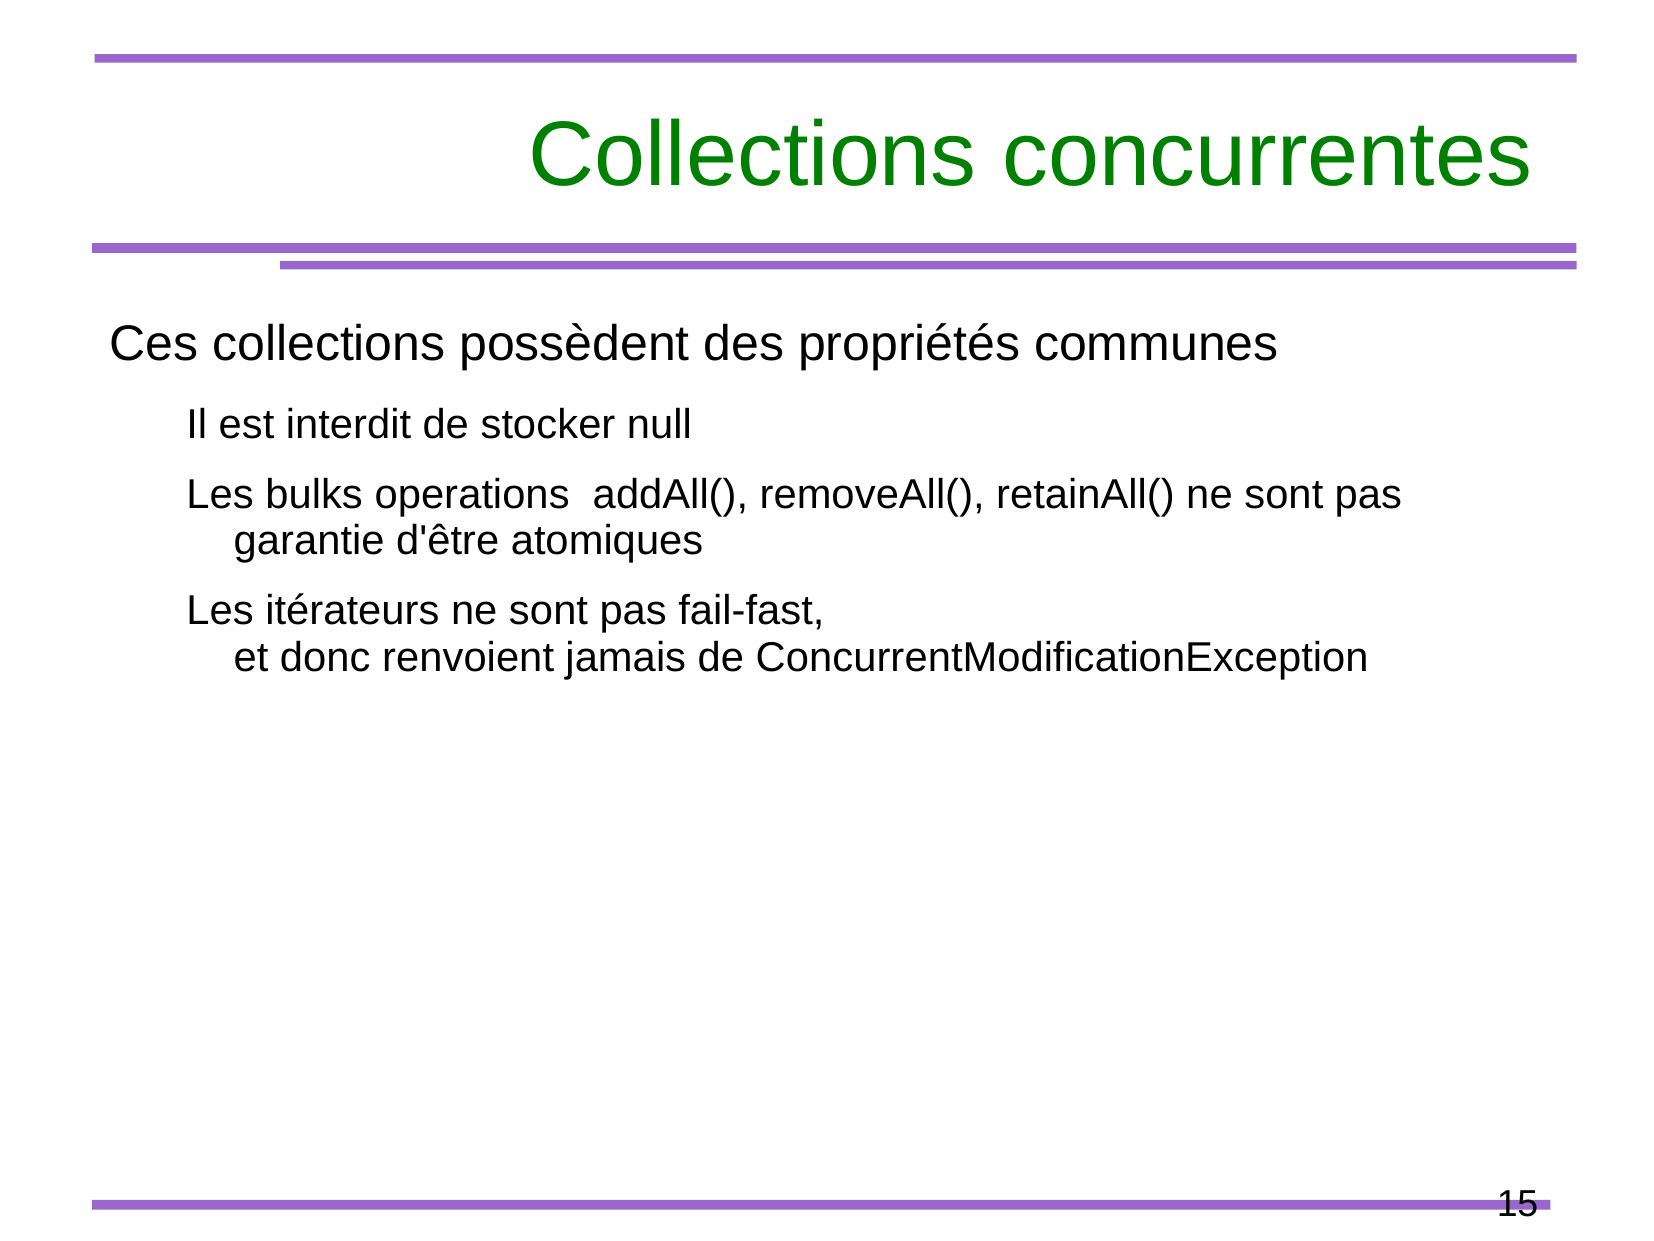

# Collections concurrentes
Ces collections possèdent des propriétés communes
Il est interdit de stocker null
Les bulks operations addAll(), removeAll(), retainAll() ne sont pas garantie d'être atomiques
Les itérateurs ne sont pas fail-fast,
et donc renvoient jamais de ConcurrentModificationException